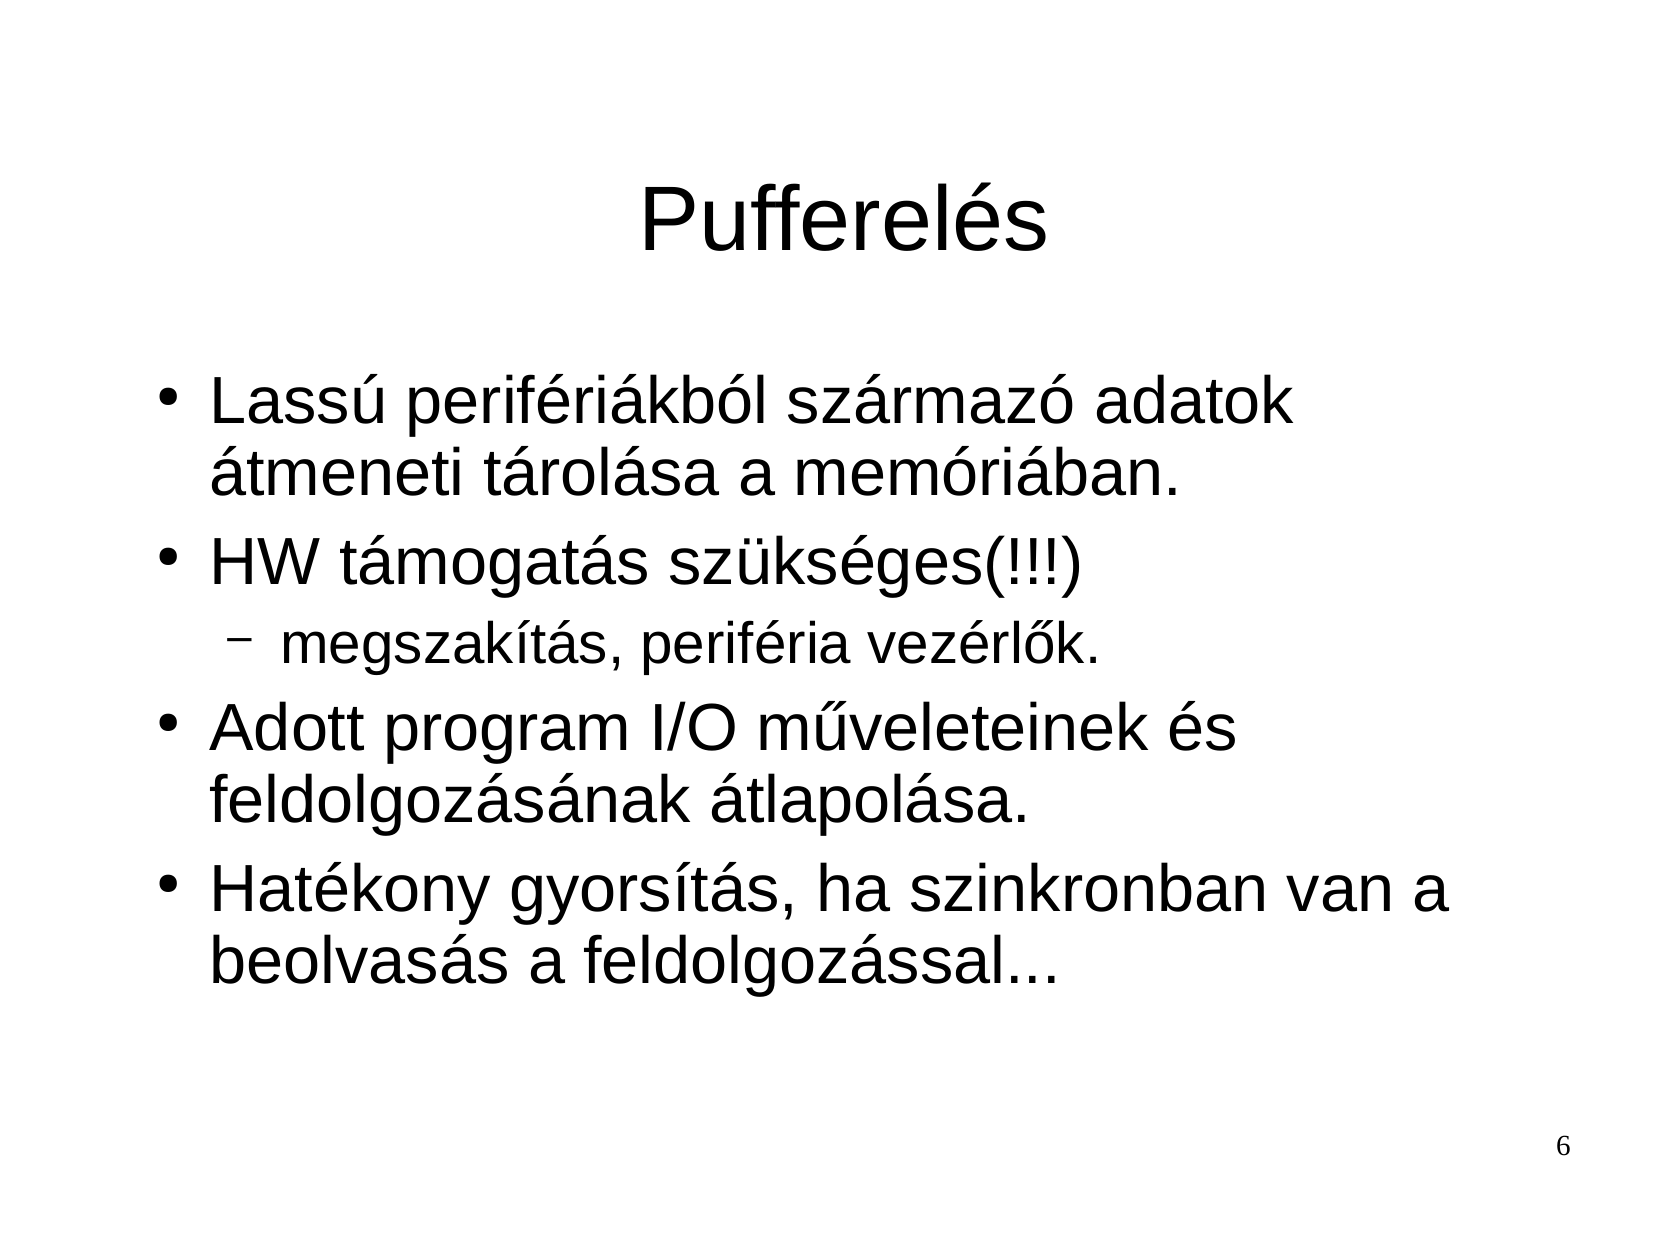

# Pufferelés
Lassú perifériákból származó adatok átmeneti tárolása a memóriában.
HW támogatás szükséges(!!!)
megszakítás, periféria vezérlők.
Adott program I/O műveleteinek és feldolgozásának átlapolása.
Hatékony gyorsítás, ha szinkronban van a beolvasás a feldolgozással...
6